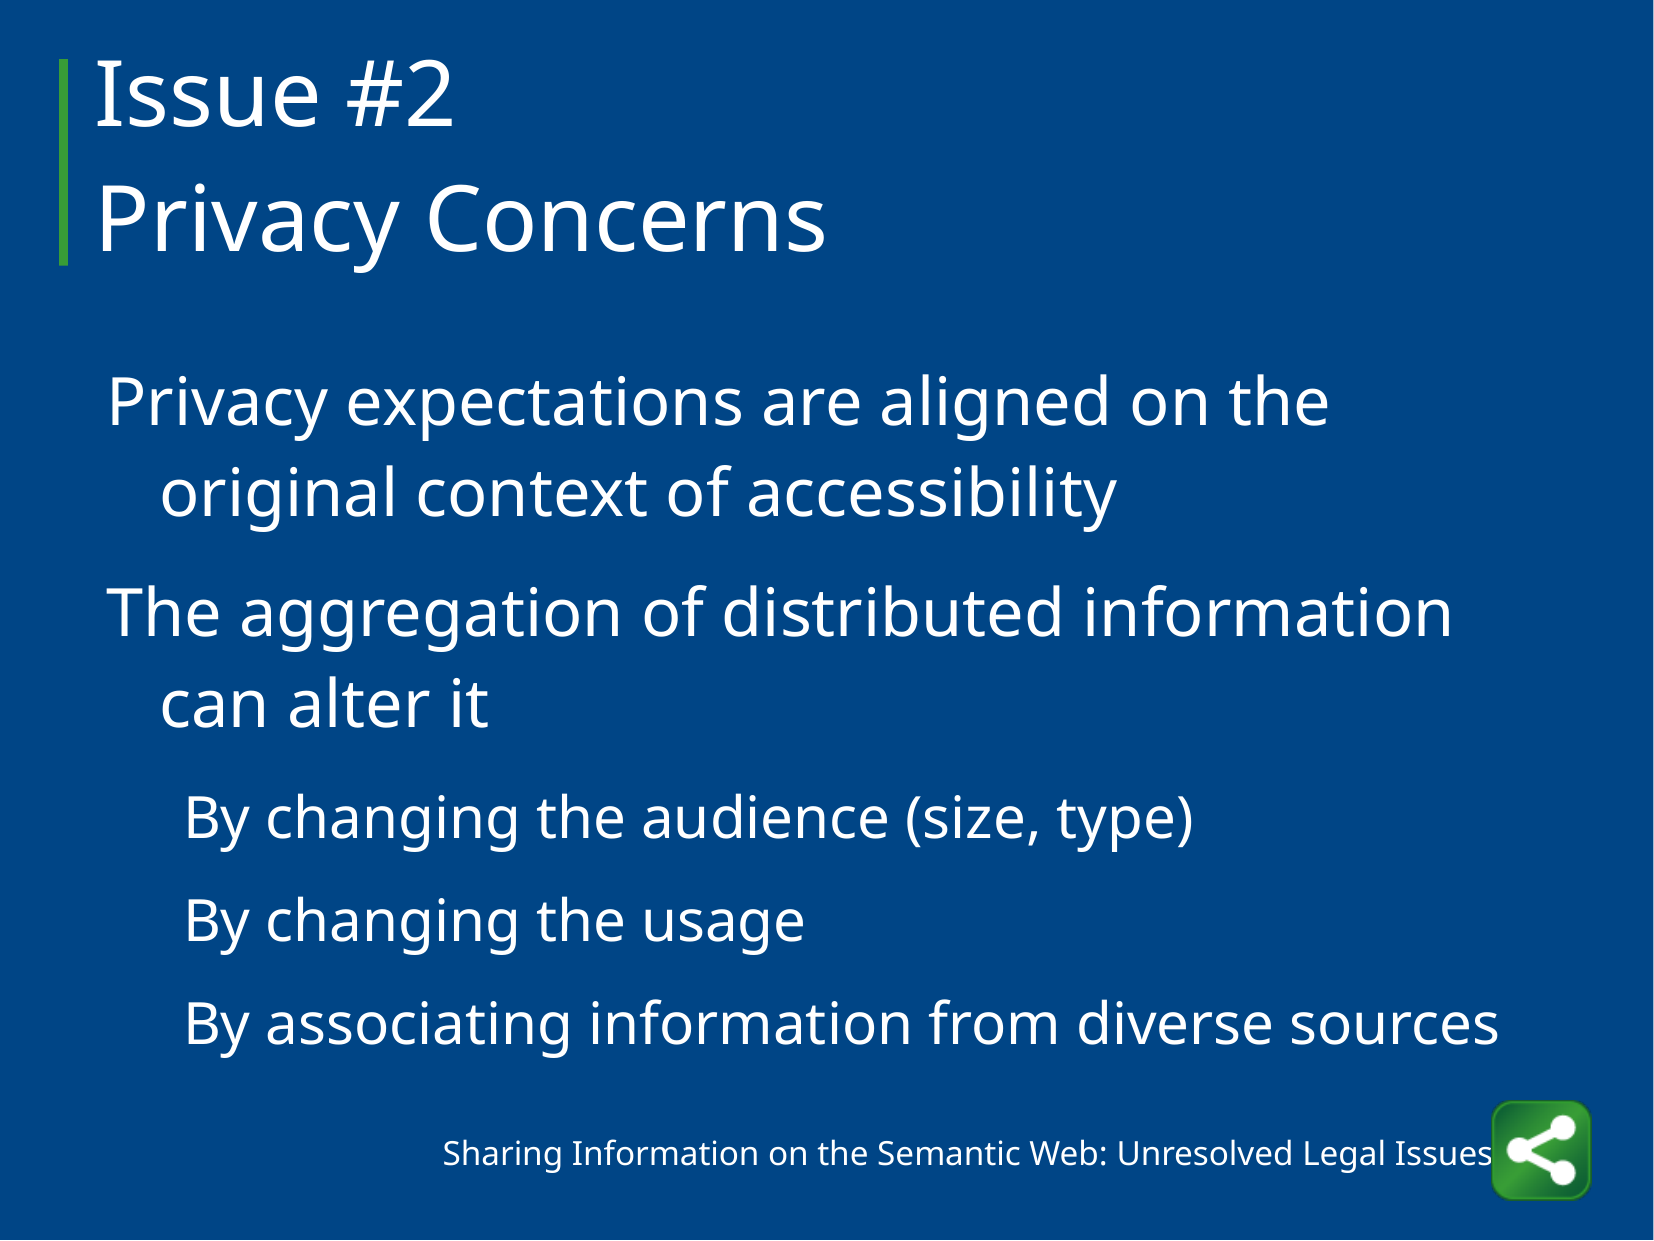

# Issue #2 Privacy Concerns
Privacy expectations are aligned on the original context of accessibility
The aggregation of distributed information can alter it
By changing the audience (size, type)
By changing the usage
By associating information from diverse sources